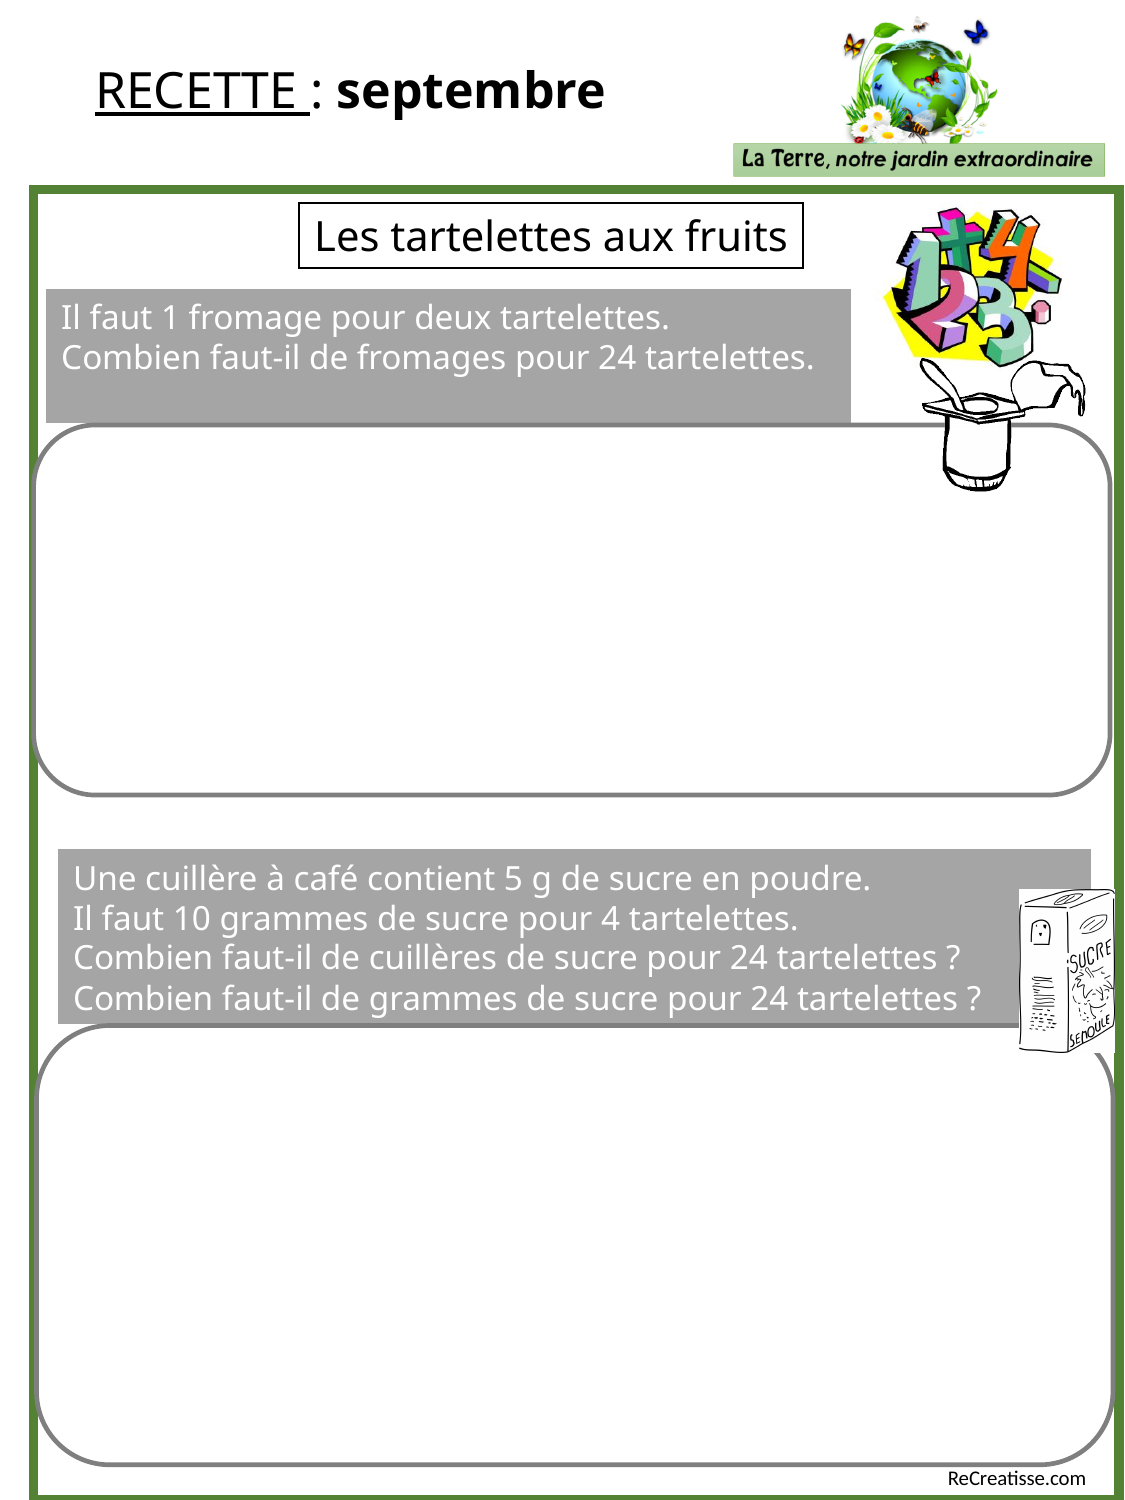

RECETTE : septembre
Les tartelettes aux fruits
Il faut 1 fromage pour deux tartelettes.
Combien faut-il de fromages pour 24 tartelettes.
Une cuillère à café contient 5 g de sucre en poudre.
Il faut 10 grammes de sucre pour 4 tartelettes.
Combien faut-il de cuillères de sucre pour 24 tartelettes ?
Combien faut-il de grammes de sucre pour 24 tartelettes ?
ReCreatisse.com